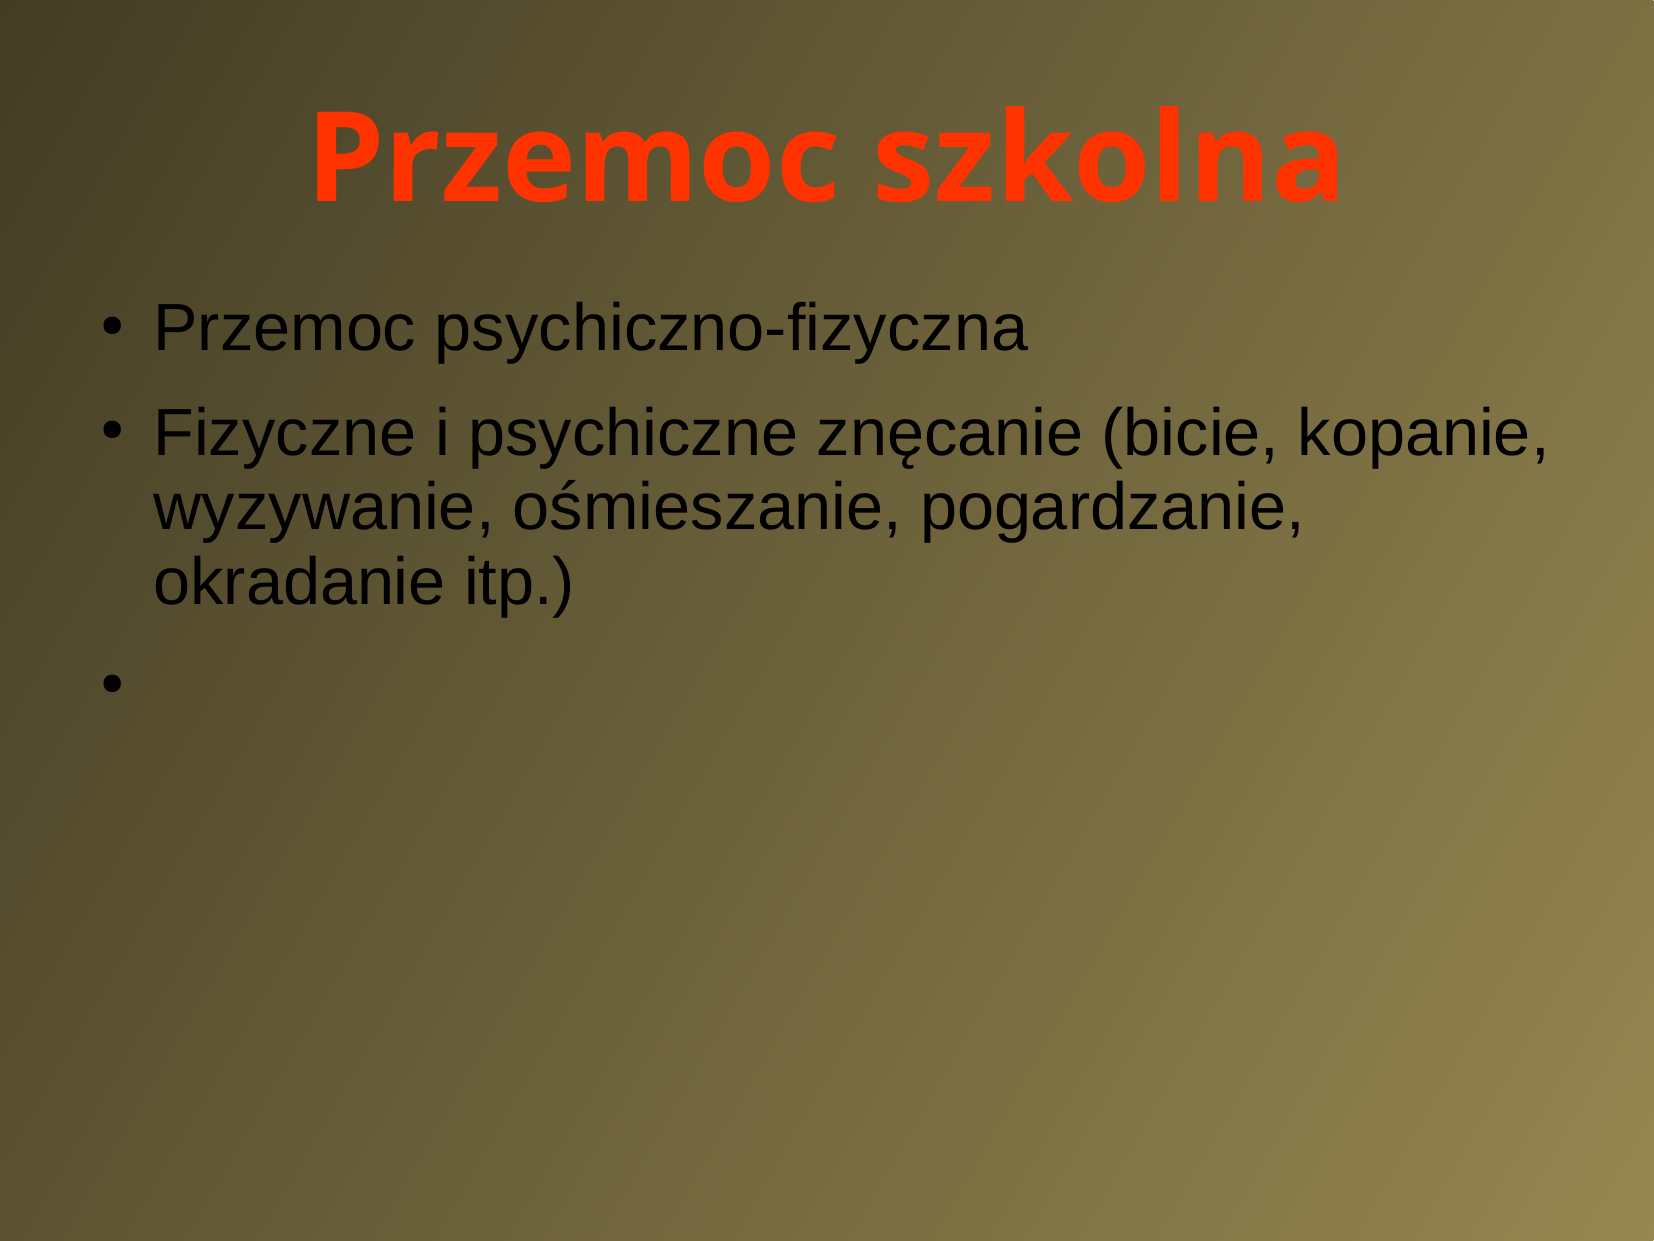

# Przemoc szkolna
Przemoc psychiczno-fizyczna
Fizyczne i psychiczne znęcanie (bicie, kopanie, wyzywanie, ośmieszanie, pogardzanie, okradanie itp.)